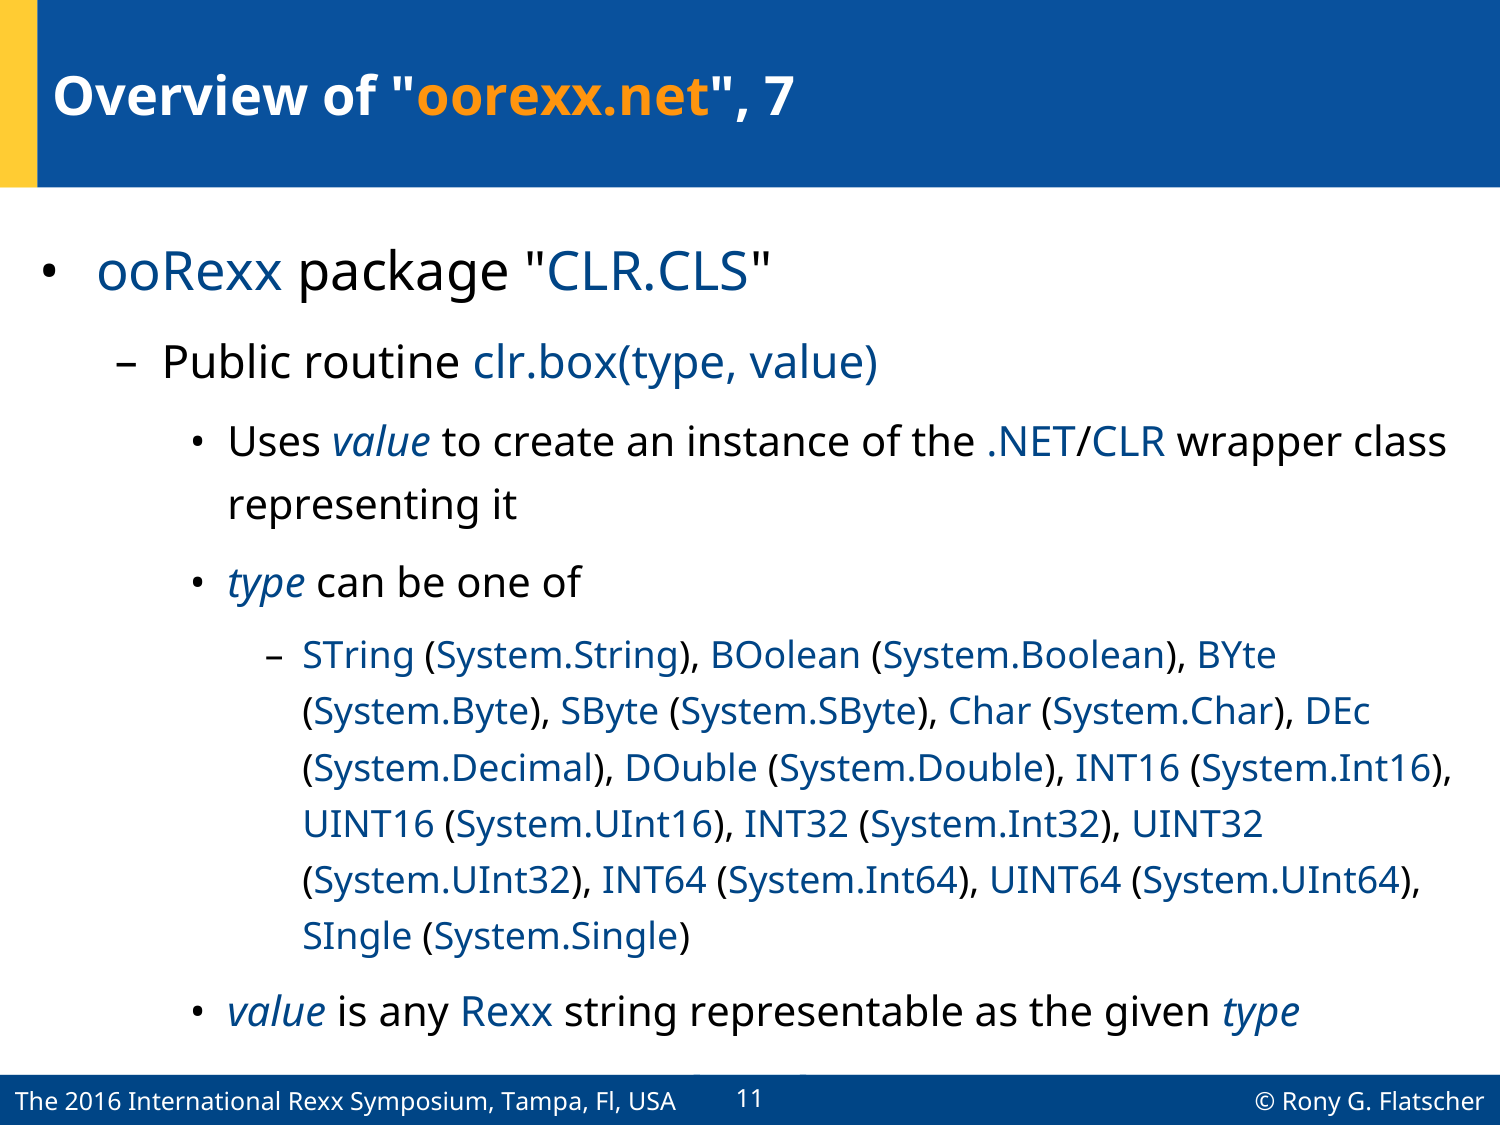

# Overview of "oorexx.net", 7
ooRexx package "CLR.CLS"
Public routine clr.box(type, value)
Uses value to create an instance of the .NET/CLR wrapper class representing it
type can be one of
STring (System.String), BOolean (System.Boolean), BYte (System.Byte), SByte (System.SByte), Char (System.Char), DEc (System.Decimal), DOuble (System.Double), INT16 (System.Int16), UINT16 (System.UInt16), INT32 (System.Int32), UINT32 (System.UInt32), INT64 (System.Int64), UINT64 (System.UInt64), SIngle (System.Single)
value is any Rexx string representable as the given type